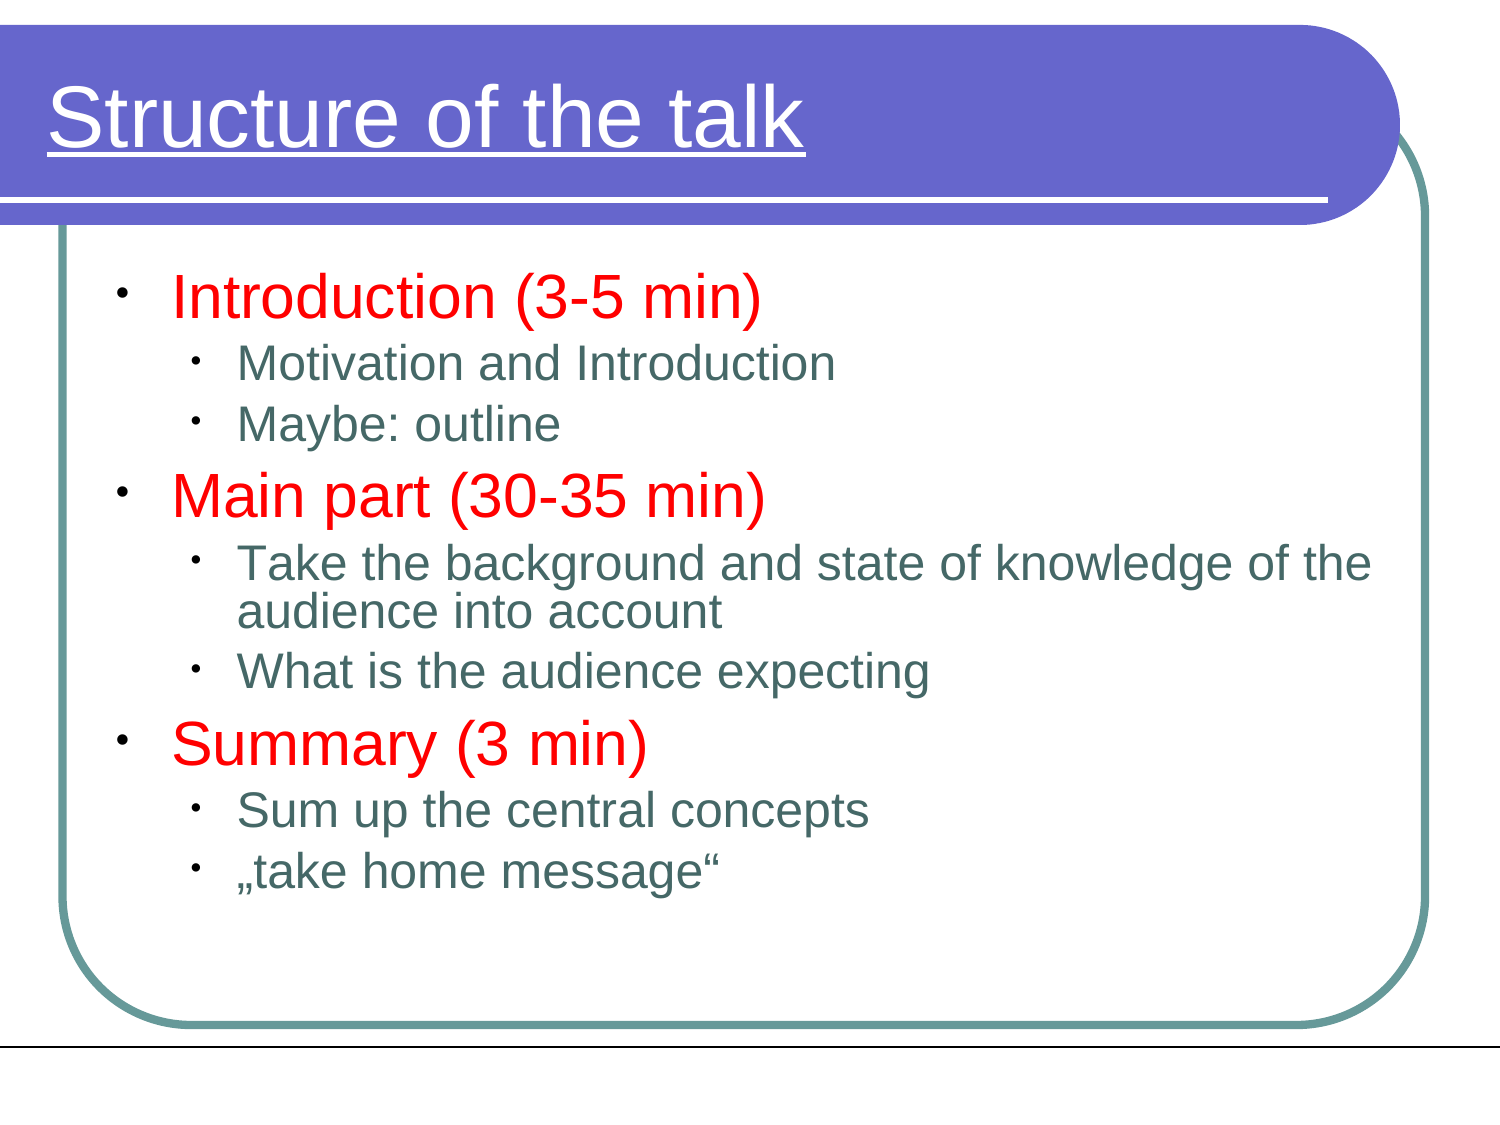

# Structure of the talk
Introduction (3-5 min)
Motivation and Introduction
Maybe: outline
Main part (30-35 min)
Take the background and state of knowledge of the audience into account
What is the audience expecting
Summary (3 min)
Sum up the central concepts
„take home message“